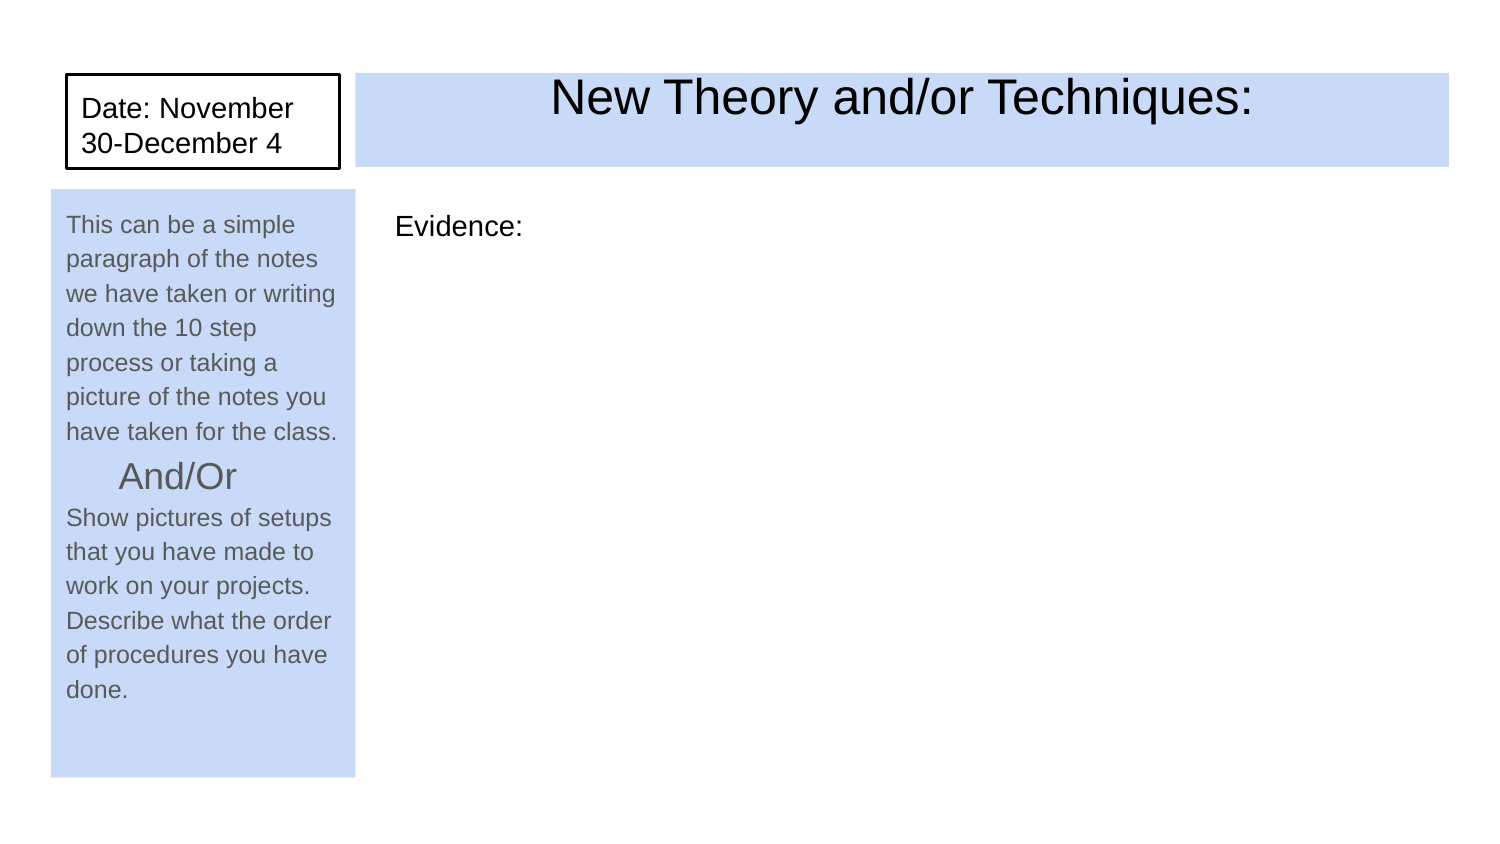

# New Theory and/or Techniques:
Date: November 30-December 4
This can be a simple paragraph of the notes we have taken or writing down the 10 step process or taking a picture of the notes you have taken for the class.
 And/Or
Show pictures of setups that you have made to work on your projects. Describe what the order of procedures you have done.
Evidence: